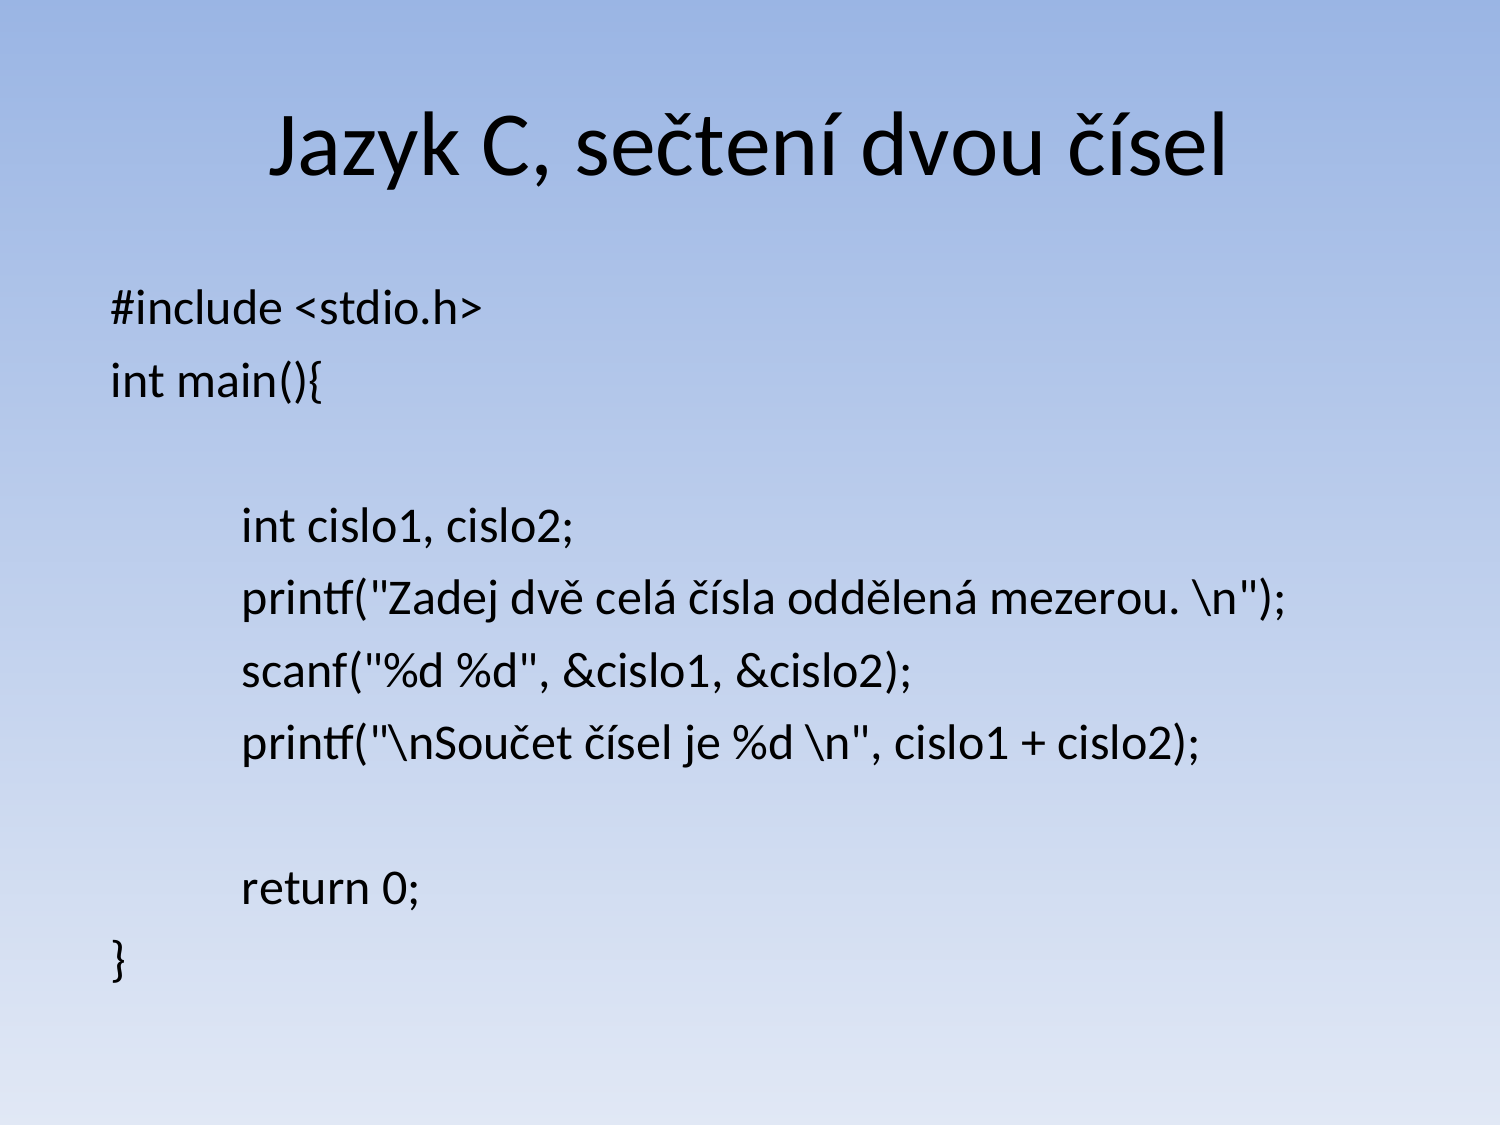

# Jazyk C, sečtení dvou čísel
#include <stdio.h>
int main(){
	int cislo1, cislo2;
	printf("Zadej dvě celá čísla oddělená mezerou. \n");
	scanf("%d %d", &cislo1, &cislo2);
	printf("\nSoučet čísel je %d \n", cislo1 + cislo2);
	return 0;
}